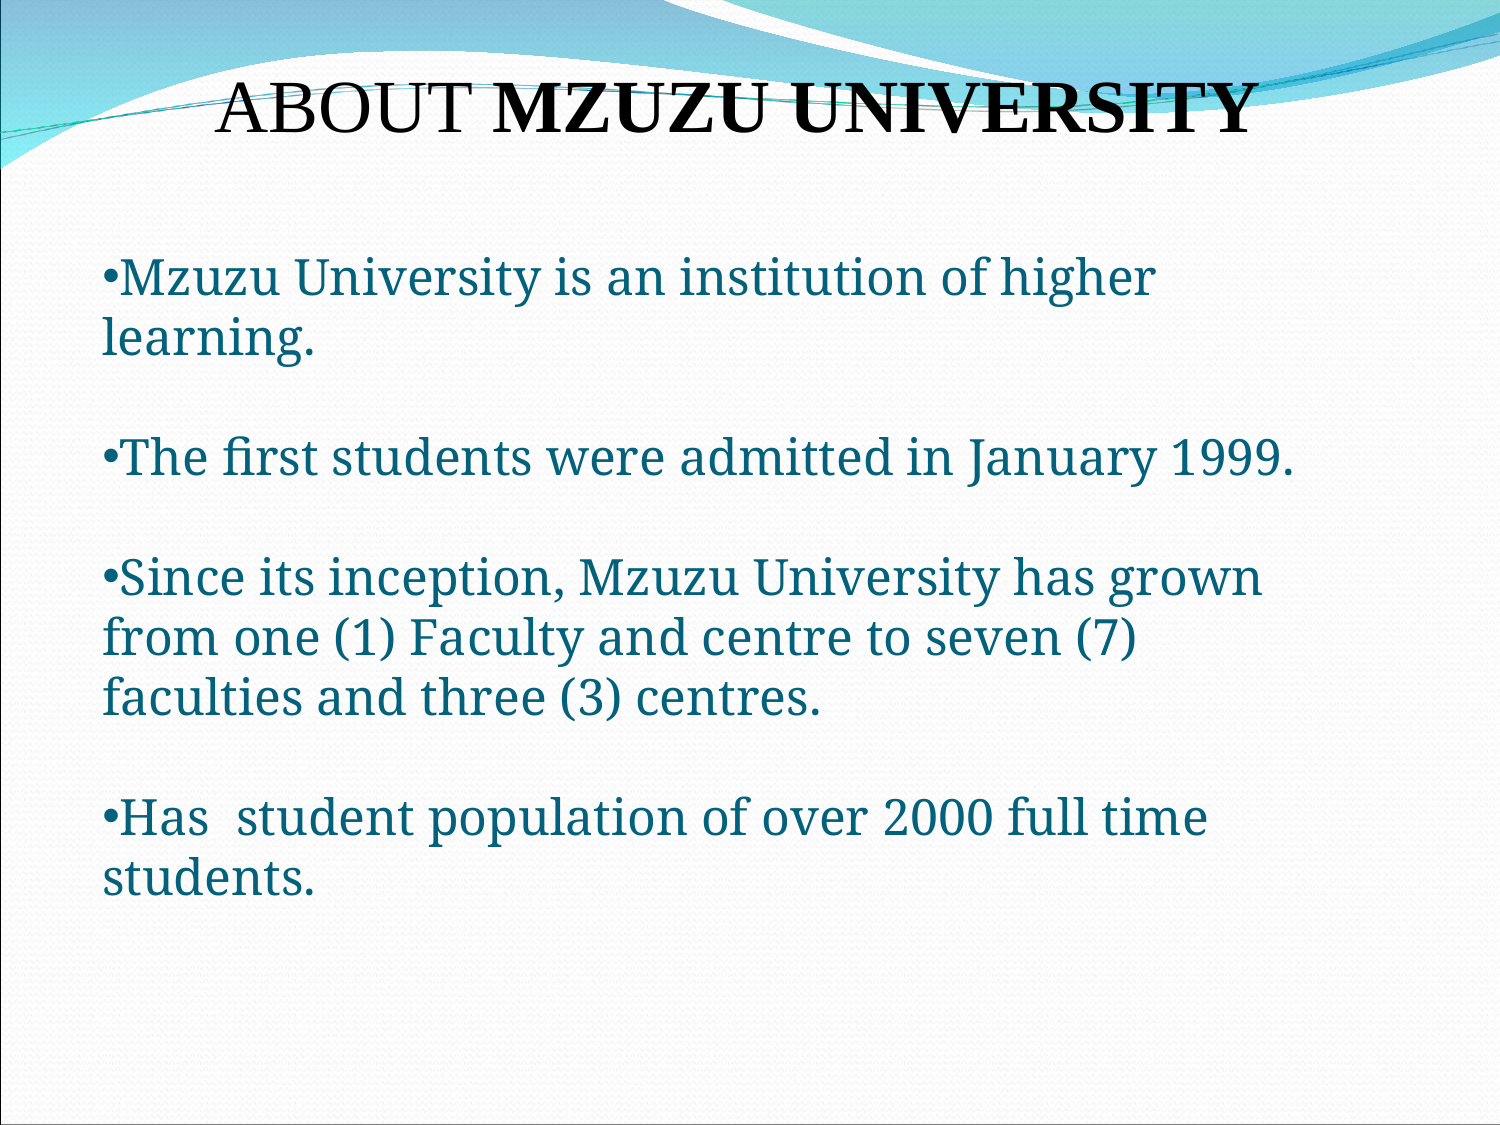

ABOUT MZUZU UNIVERSITY
Mzuzu University is an institution of higher learning.
The first students were admitted in January 1999.
Since its inception, Mzuzu University has grown from one (1) Faculty and centre to seven (7) faculties and three (3) centres.
Has student population of over 2000 full time students.
#